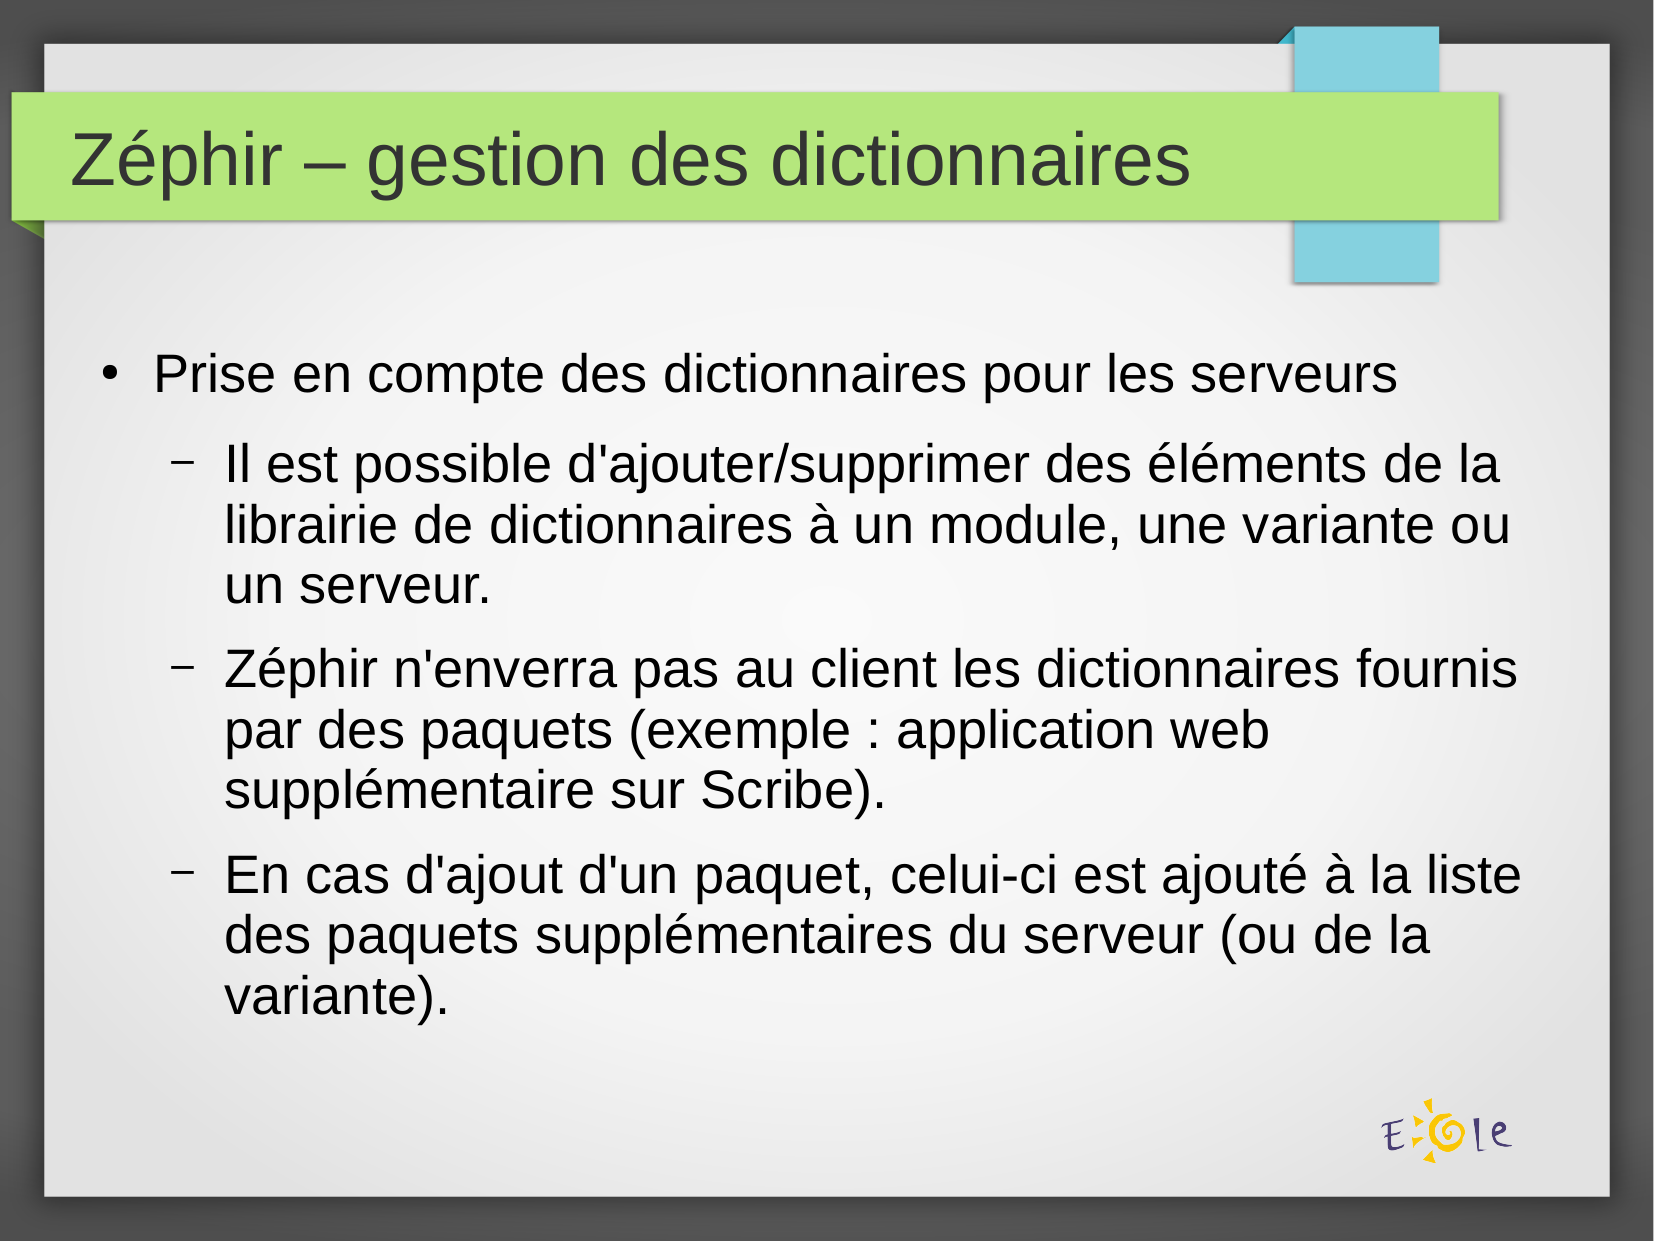

# Zéphir – gestion des dictionnaires
Prise en compte des dictionnaires pour les serveurs
Il est possible d'ajouter/supprimer des éléments de la librairie de dictionnaires à un module, une variante ou un serveur.
Zéphir n'enverra pas au client les dictionnaires fournis par des paquets (exemple : application web supplémentaire sur Scribe).
En cas d'ajout d'un paquet, celui-ci est ajouté à la liste des paquets supplémentaires du serveur (ou de la variante).